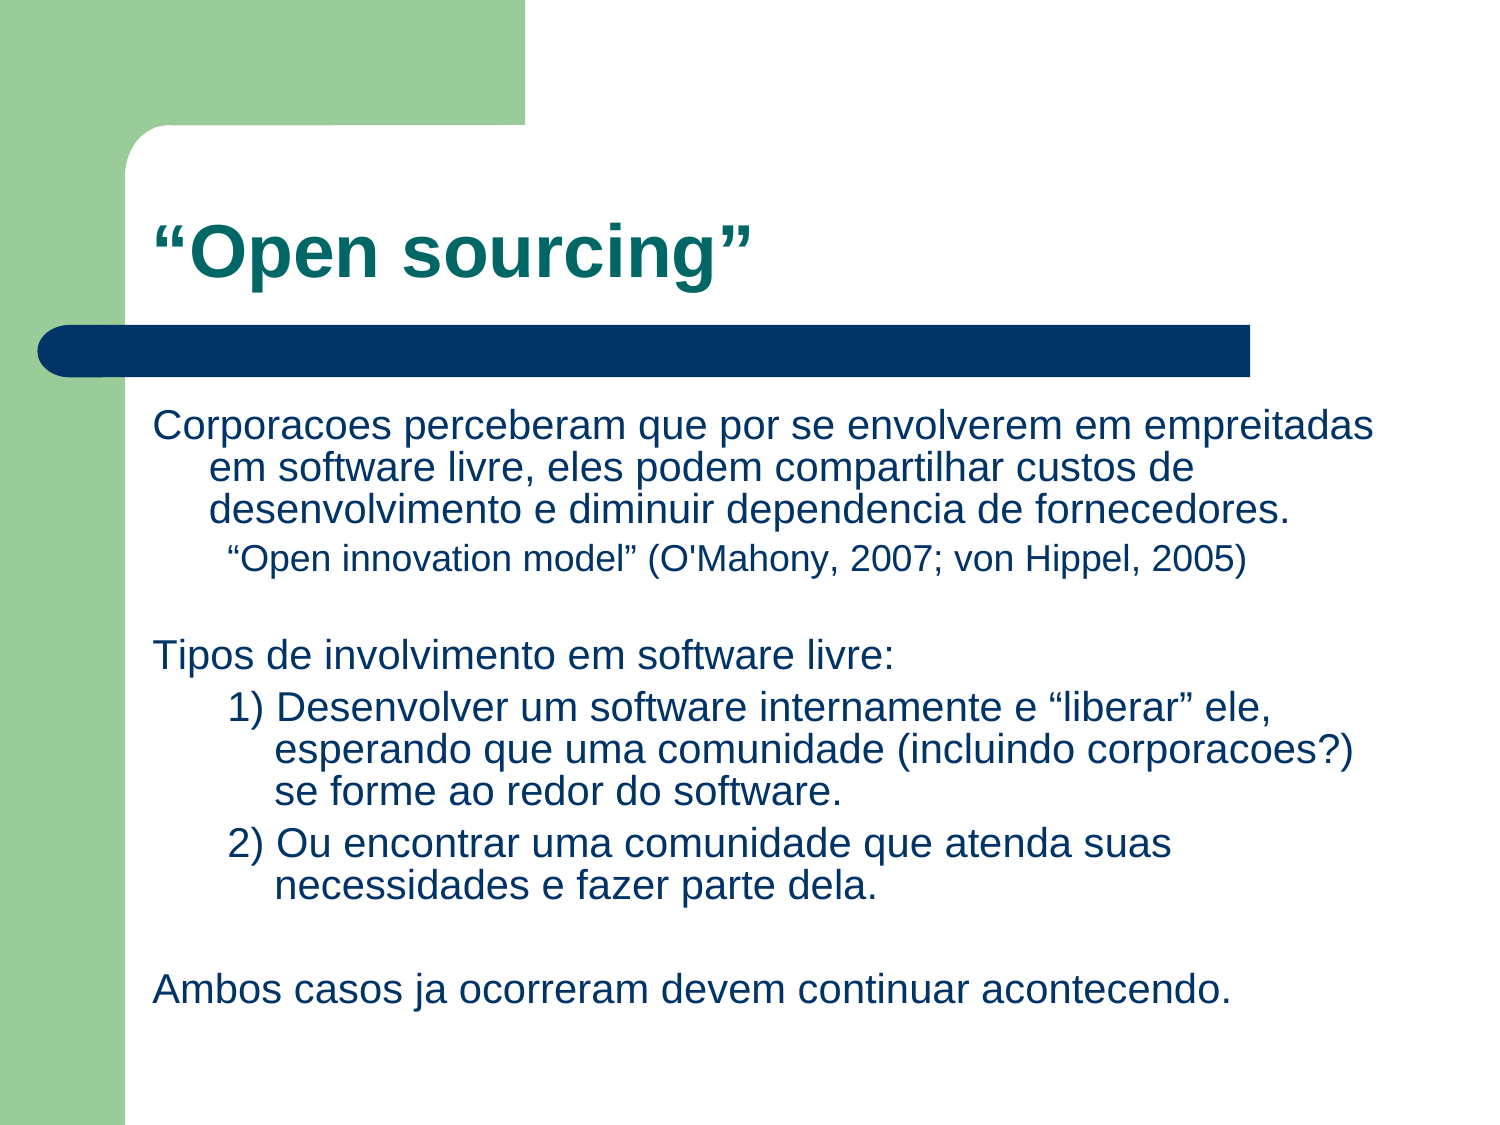

# “Open sourcing”
Corporacoes perceberam que por se envolverem em empreitadas em software livre, eles podem compartilhar custos de desenvolvimento e diminuir dependencia de fornecedores.
“Open innovation model” (O'Mahony, 2007; von Hippel, 2005)
Tipos de involvimento em software livre:
1) Desenvolver um software internamente e “liberar” ele, esperando que uma comunidade (incluindo corporacoes?) se forme ao redor do software.
2) Ou encontrar uma comunidade que atenda suas necessidades e fazer parte dela.
Ambos casos ja ocorreram devem continuar acontecendo.